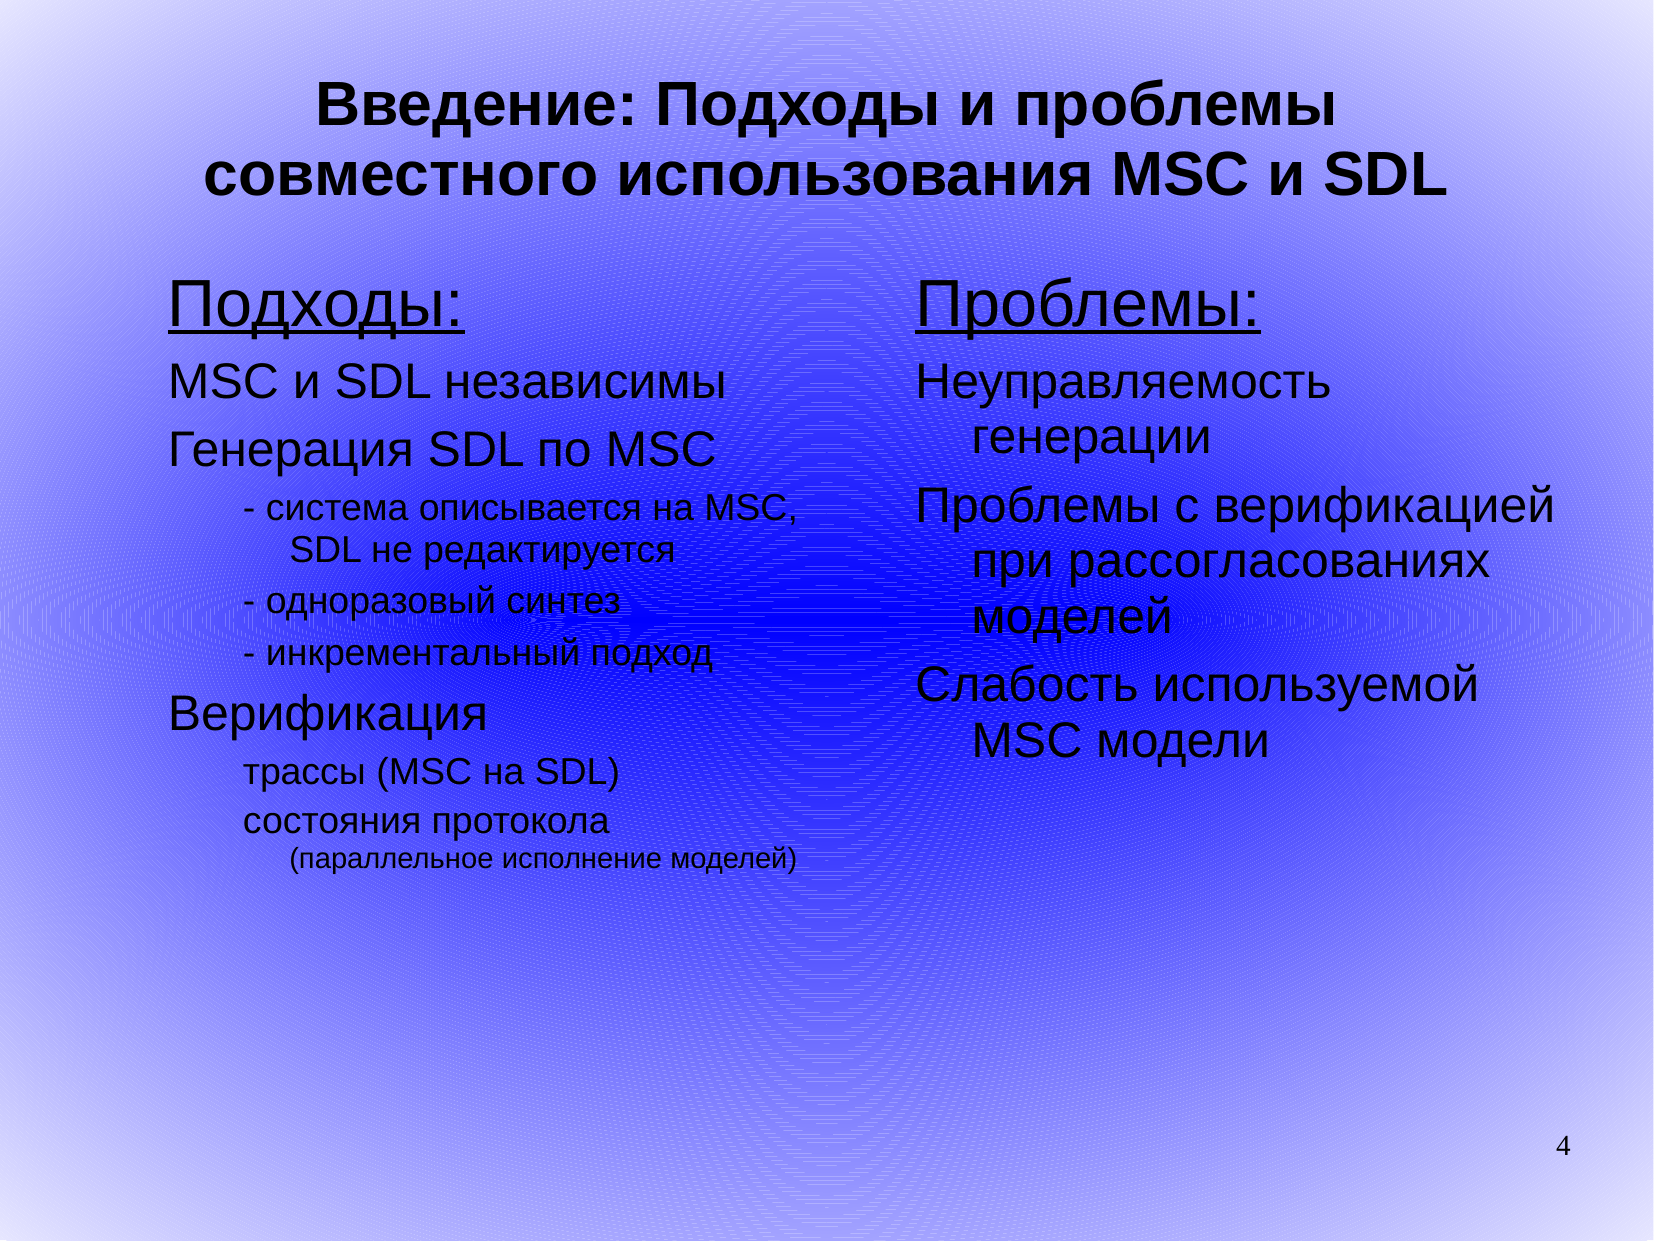

Введение: Подходы и проблемы
совместного использования MSC и SDL
Подходы:
MSC и SDL независимы
Генерация SDL по MSC
- система описывается на MSC, SDL не редактируется
- одноразовый синтез
- инкрементальный подход
Верификация
трассы (MSC на SDL)
состояния протокола
(параллельное исполнение моделей)
Проблемы:
Неуправляемость генерации
Проблемы с верификацией при рассогласованияx моделей
Слабость используемой MSC модели
4